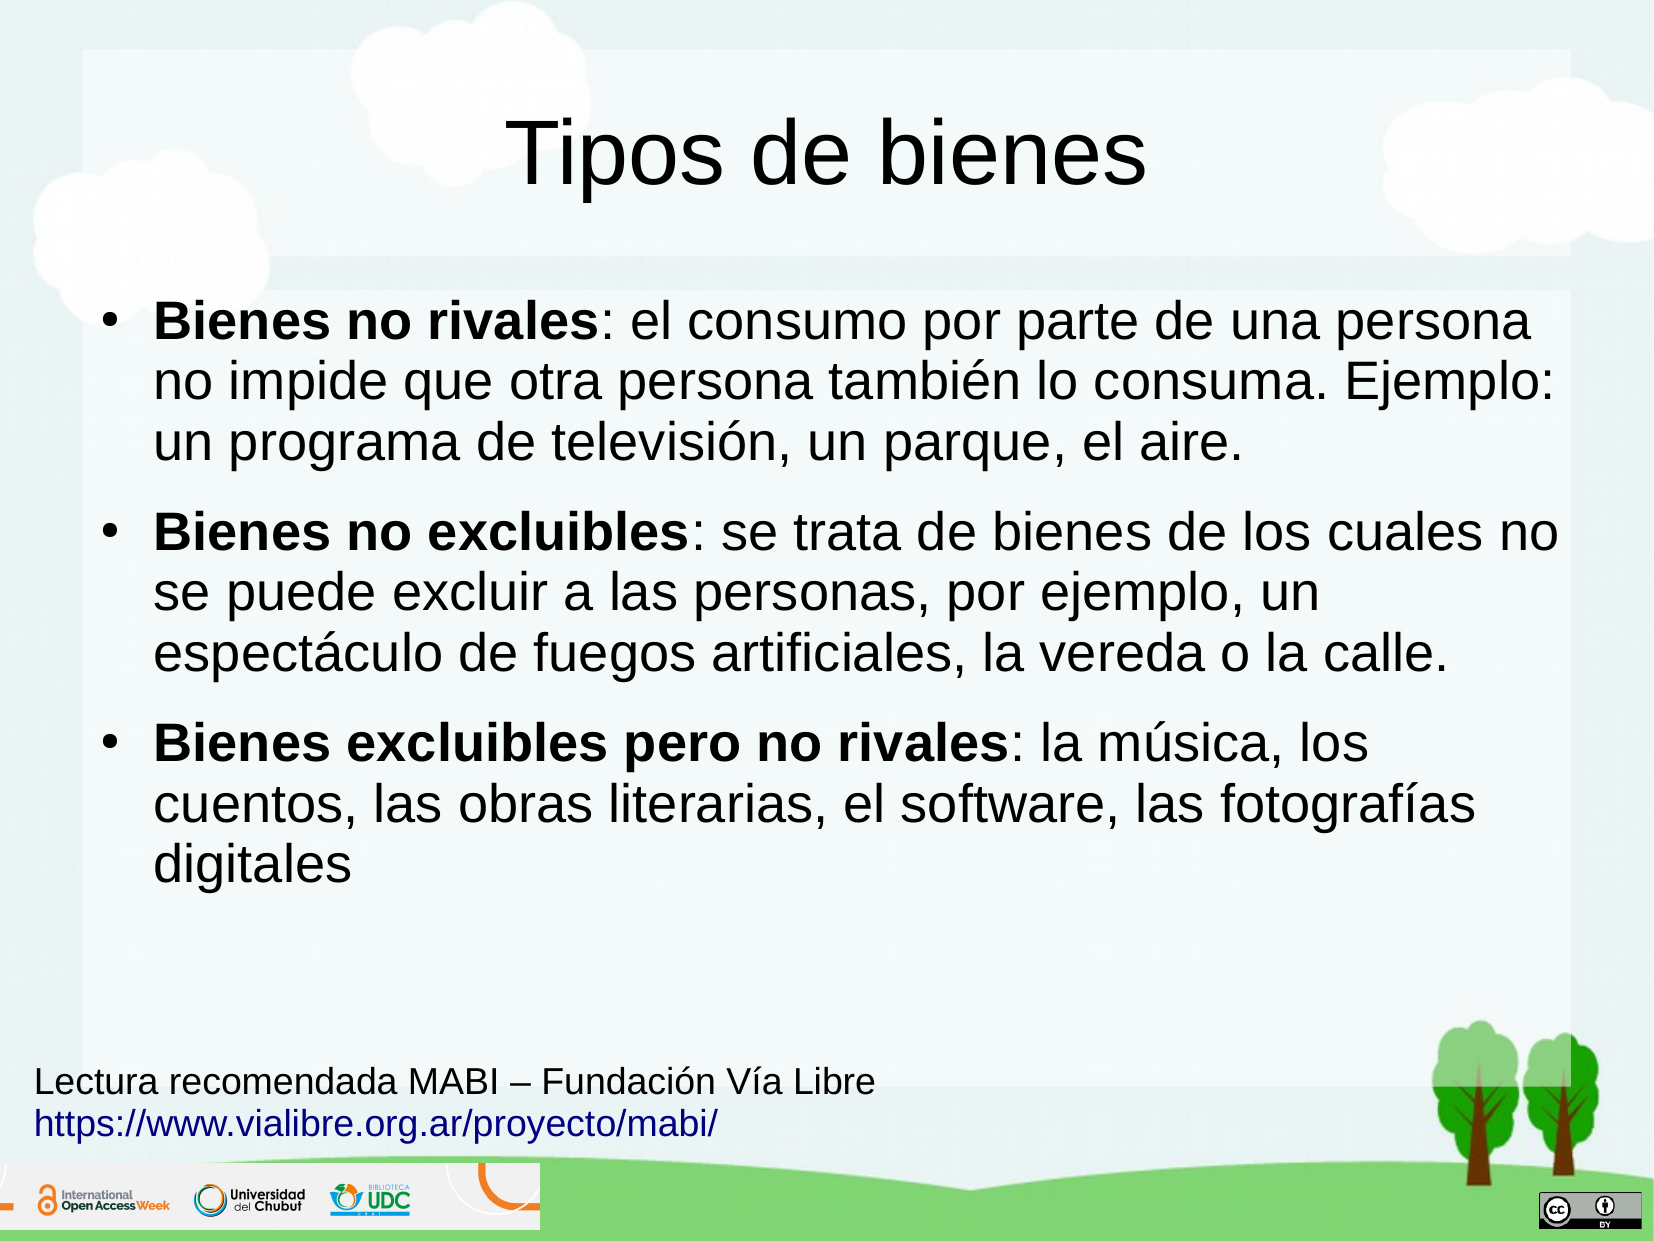

# Tipos de bienes
Bienes no rivales: el consumo por parte de una persona no impide que otra persona también lo consuma. Ejemplo: un programa de televisión, un parque, el aire.
Bienes no excluibles: se trata de bienes de los cuales no se puede excluir a las personas, por ejemplo, un espectáculo de fuegos artificiales, la vereda o la calle.
Bienes excluibles pero no rivales: la música, los cuentos, las obras literarias, el software, las fotografías digitales
Lectura recomendada MABI – Fundación Vía Librehttps://www.vialibre.org.ar/proyecto/mabi/
4